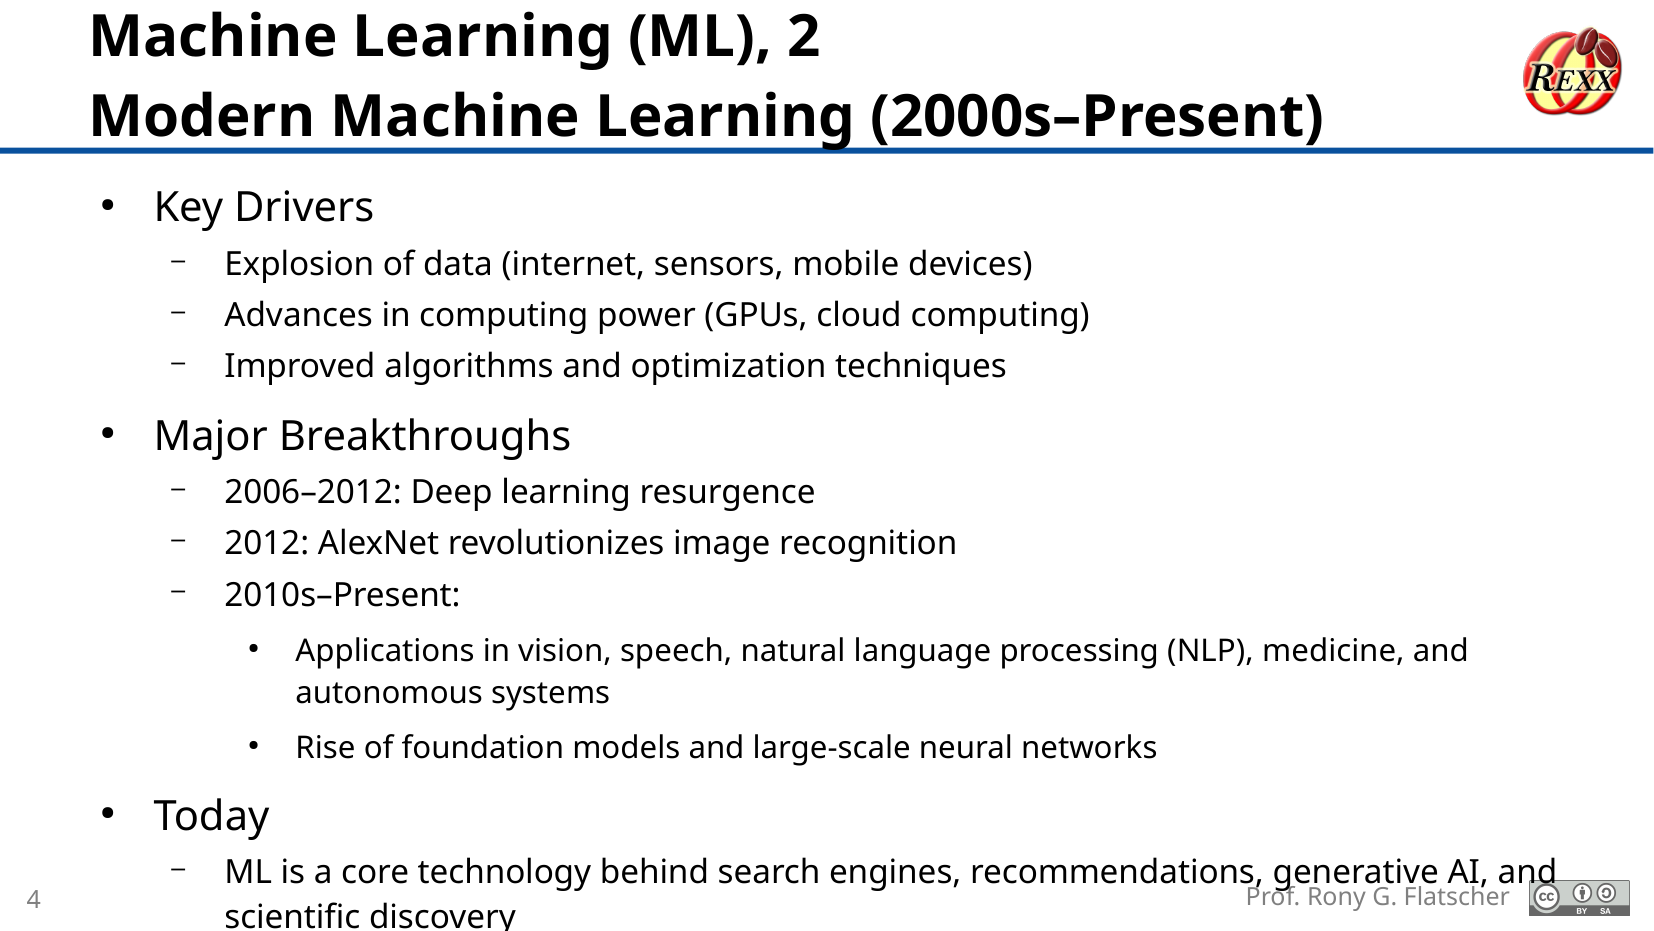

# Machine Learning (ML), 2 Modern Machine Learning (2000s–Present)
Key Drivers
Explosion of data (internet, sensors, mobile devices)
Advances in computing power (GPUs, cloud computing)
Improved algorithms and optimization techniques
Major Breakthroughs
2006–2012: Deep learning resurgence
2012: AlexNet revolutionizes image recognition
2010s–Present:
Applications in vision, speech, natural language processing (NLP), medicine, and autonomous systems
Rise of foundation models and large-scale neural networks
Today
ML is a core technology behind search engines, recommendations, generative AI, and scientific discovery